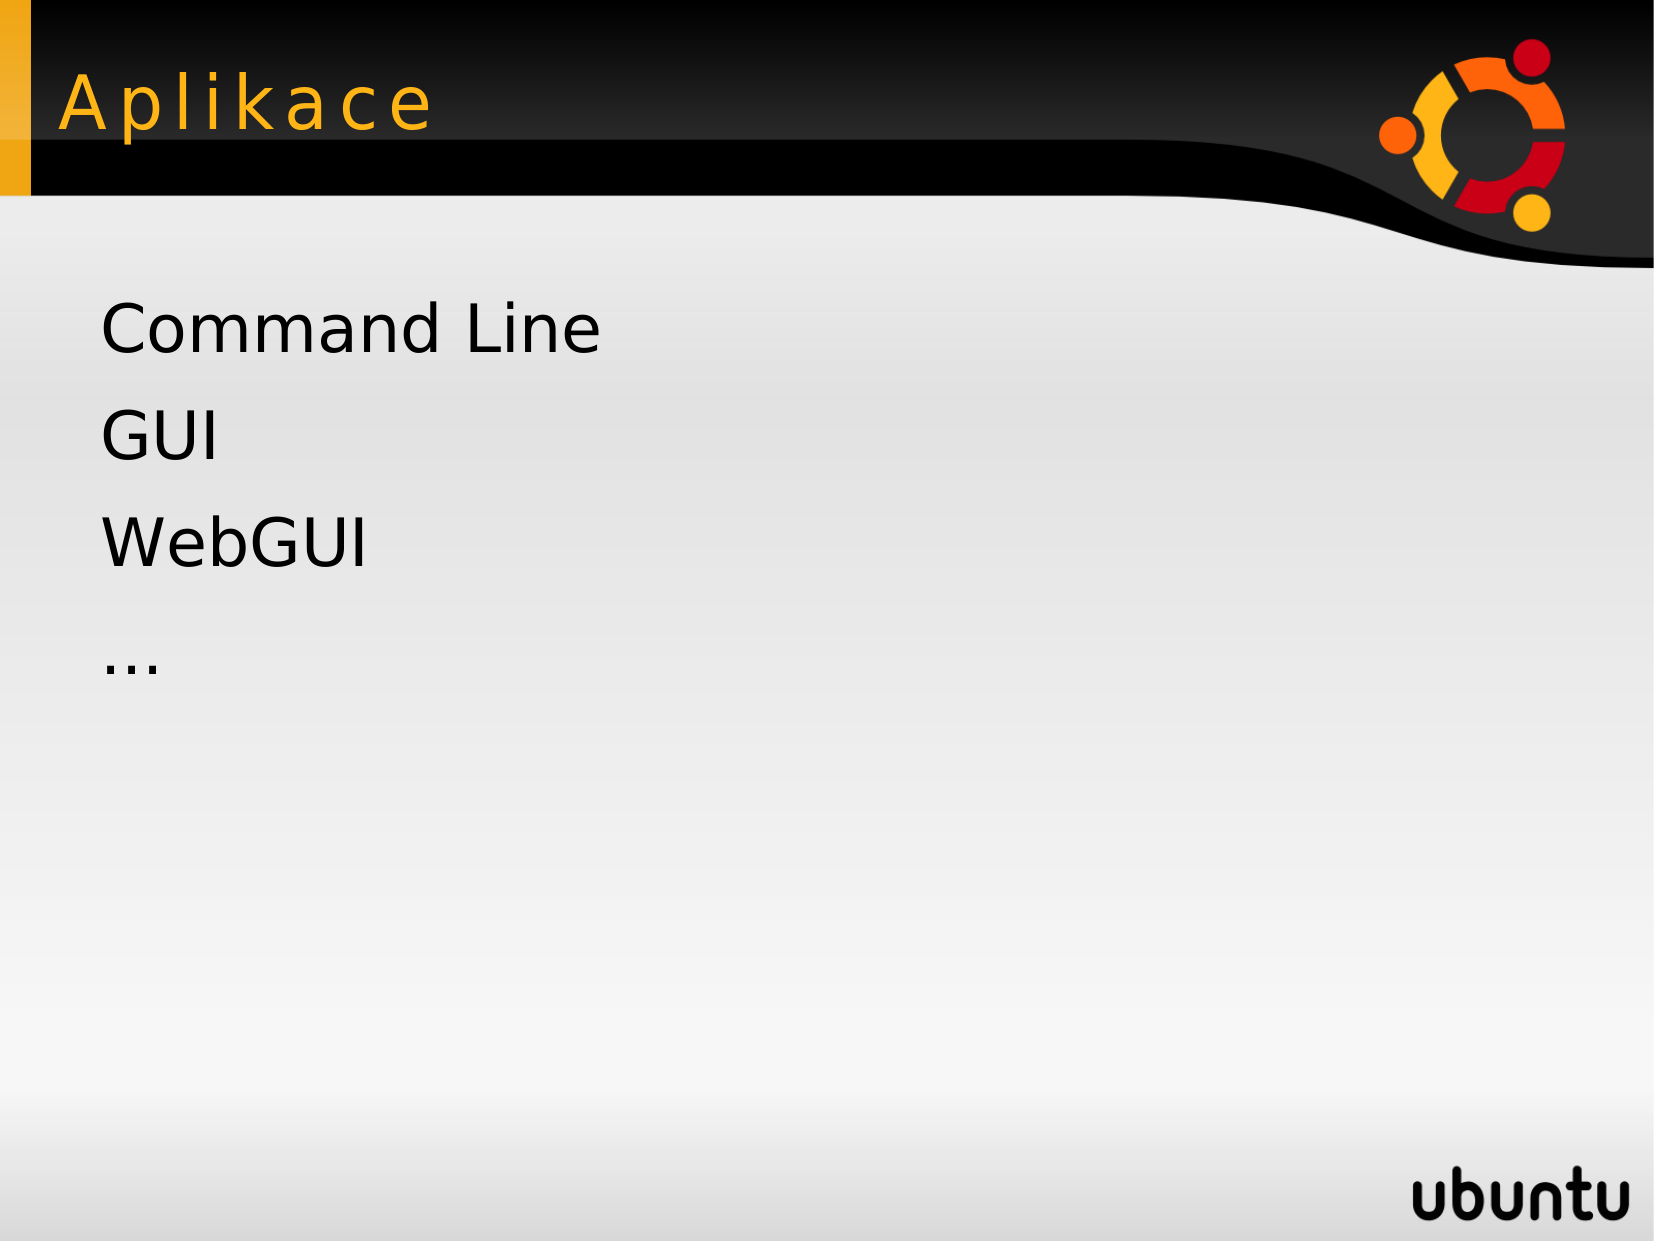

# Aplikace
Command Line
GUI
WebGUI
...